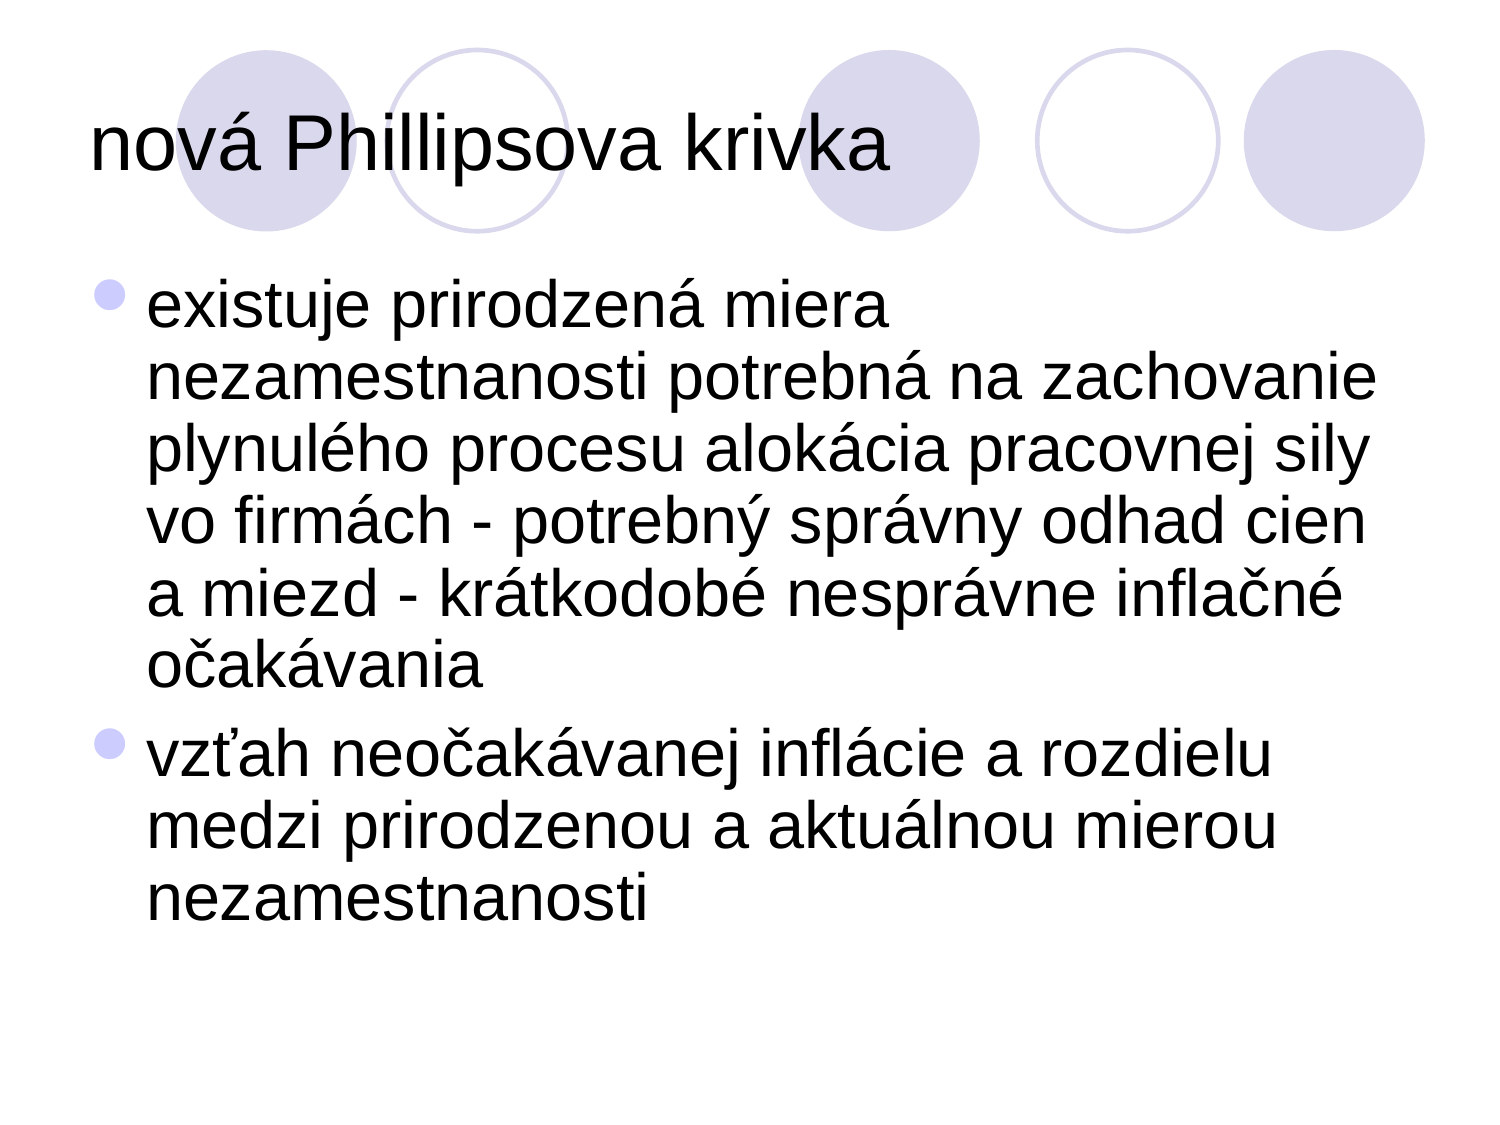

# nová Phillipsova krivka
existuje prirodzená miera nezamestnanosti potrebná na zachovanie plynulého procesu alokácia pracovnej sily vo firmách - potrebný správny odhad cien a miezd - krátkodobé nesprávne inflačné očakávania
vzťah neočakávanej inflácie a rozdielu medzi prirodzenou a aktuálnou mierou nezamestnanosti